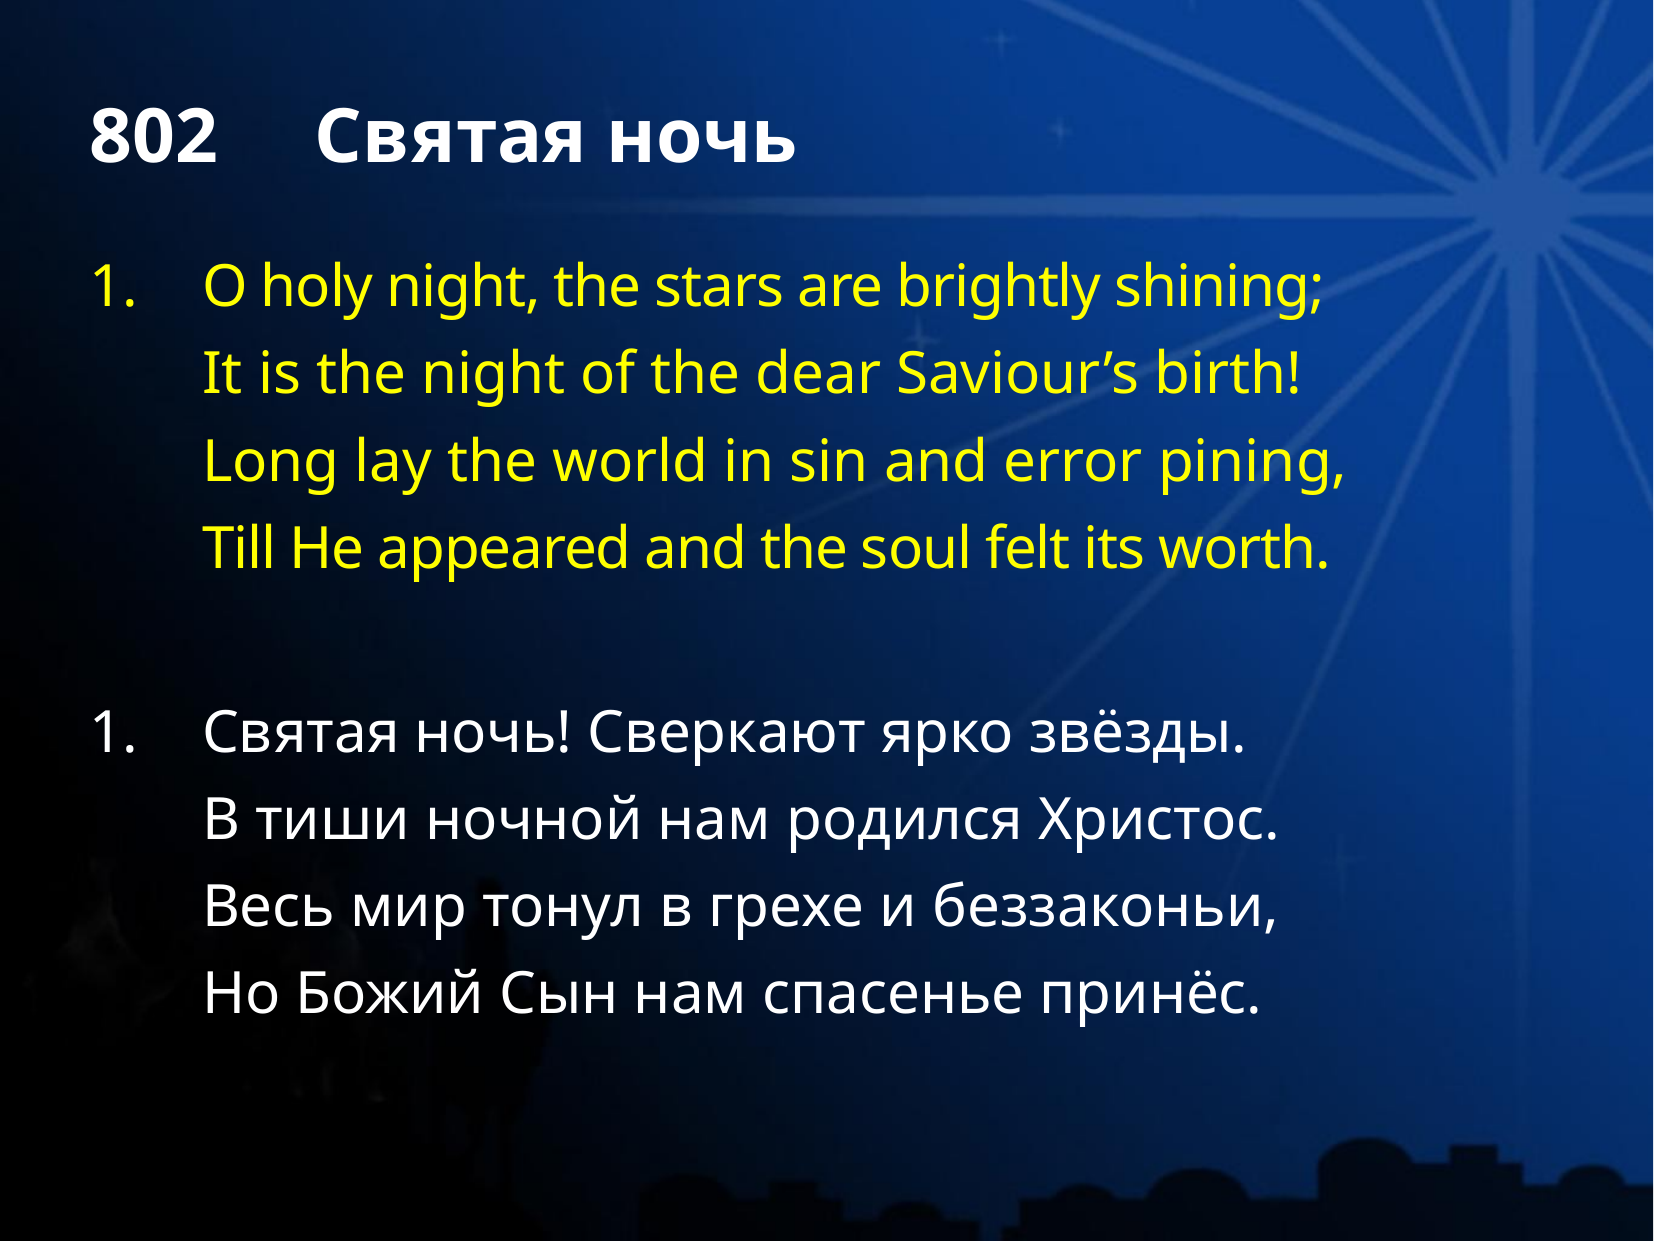

802	Святая ночь
1.	O holy night, the stars are brightly shining;
	It is the night of the dear Saviour’s birth!
	Long lay the world in sin and error pining,
	Till He appeared and the soul felt its worth.
1.	Святая ночь! Сверкают ярко звёзды.
	В тиши ночной нам родился Христос.
	Весь мир тонул в грехе и беззаконьи,
	Но Божий Сын нам спасенье принёс.